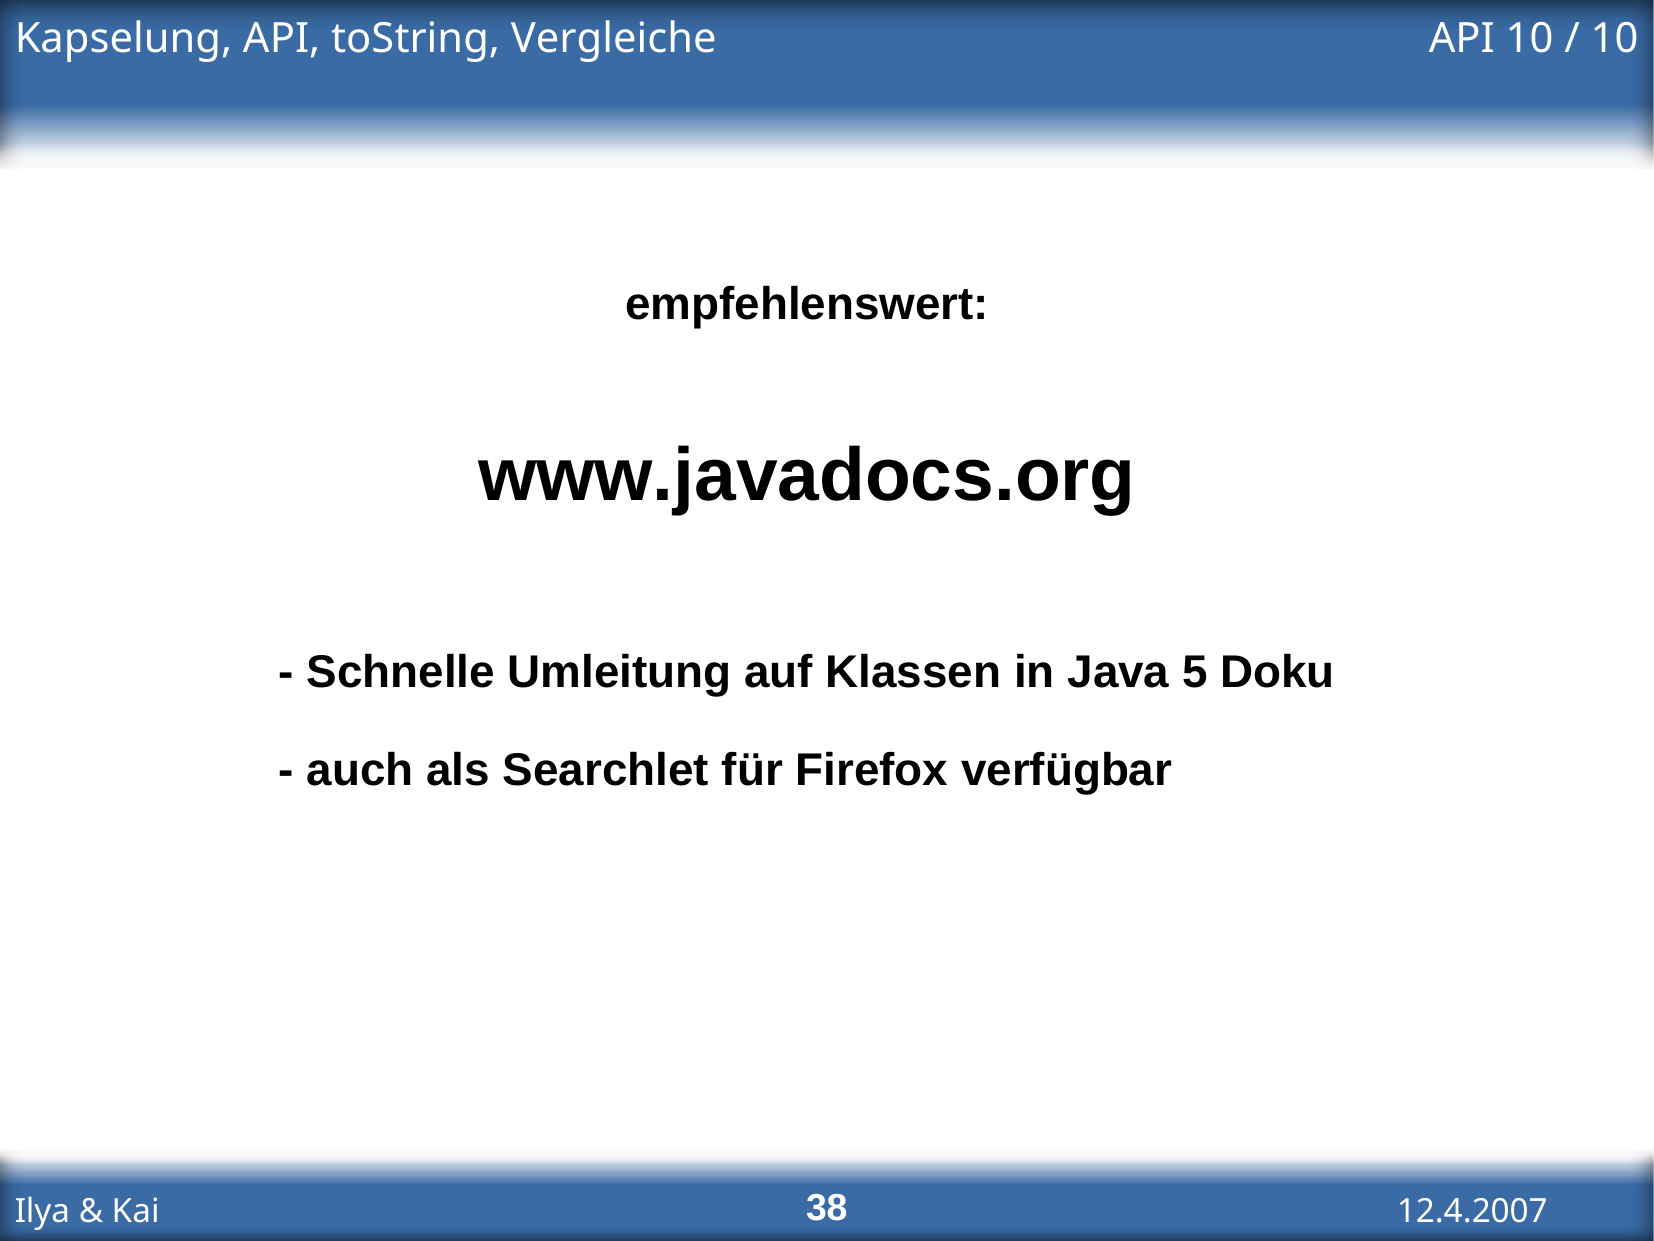

API 10 / 10
empfehlenswert:
www.javadocs.org
- Schnelle Umleitung auf Klassen in Java 5 Doku
- auch als Searchlet für Firefox verfügbar
38